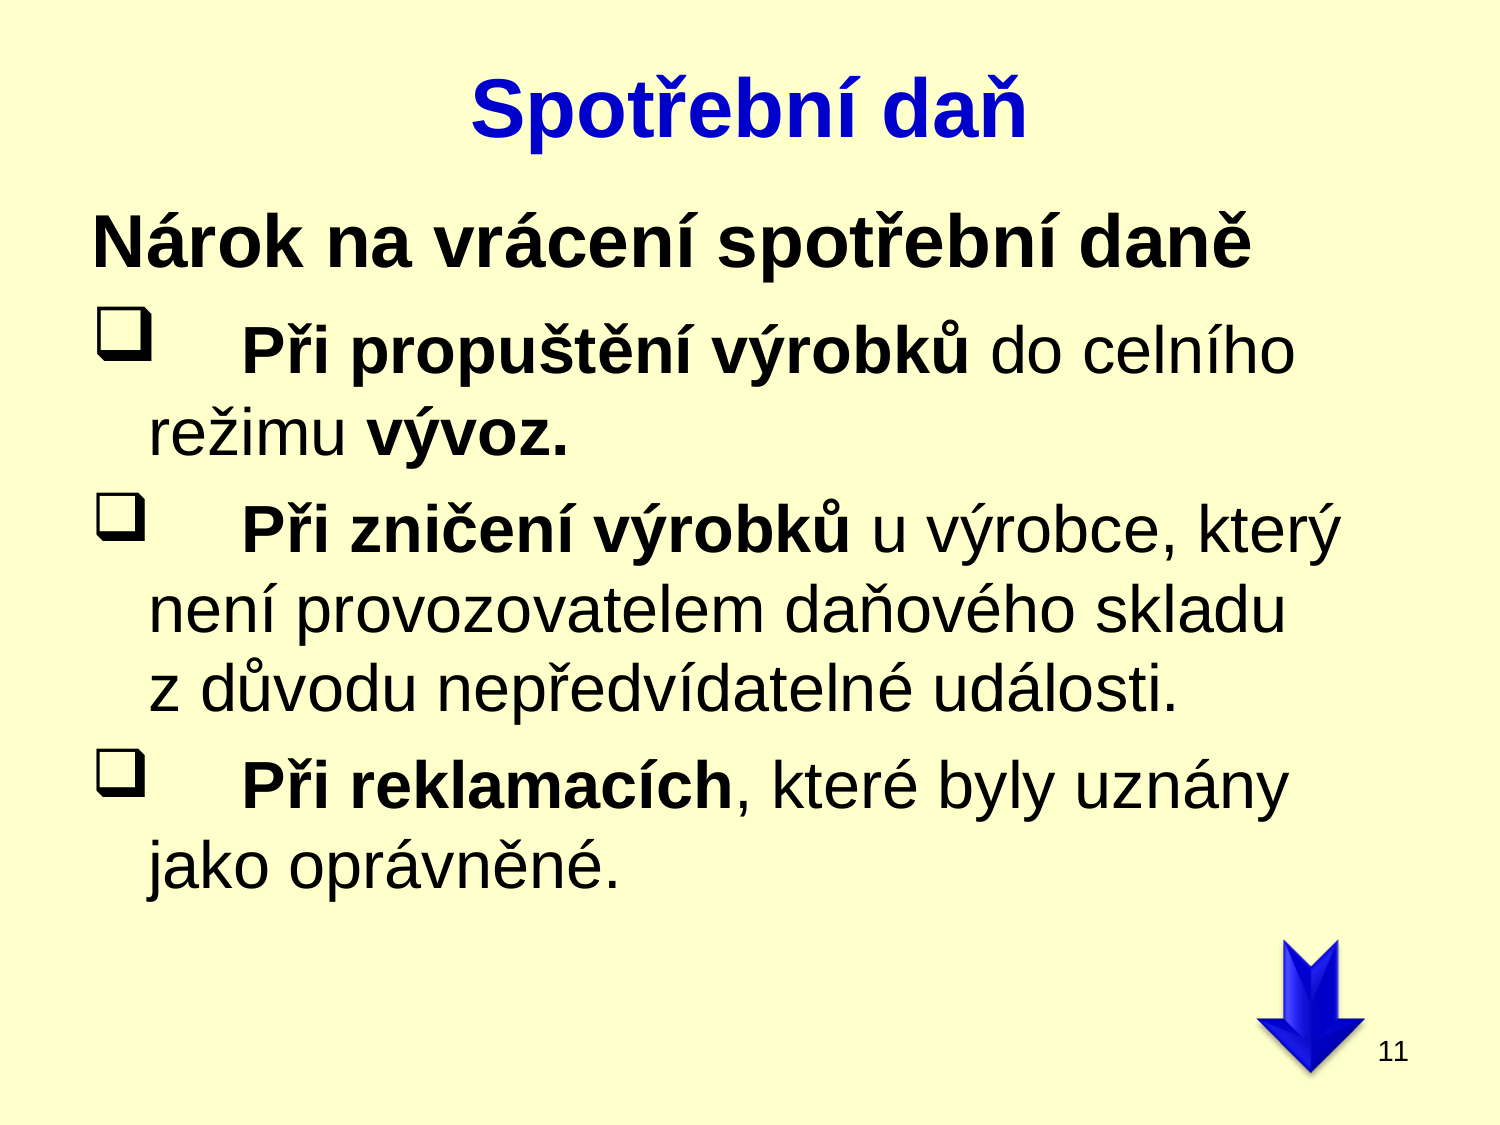

# Spotřební daň
Nárok na vrácení spotřební daně
	Při propuštění výrobků do celního režimu vývoz.
	Při zničení výrobků u výrobce, který není provozovatelem daňového skladu
z důvodu nepředvídatelné události.
	Při reklamacích, které byly uznány jako oprávněné.